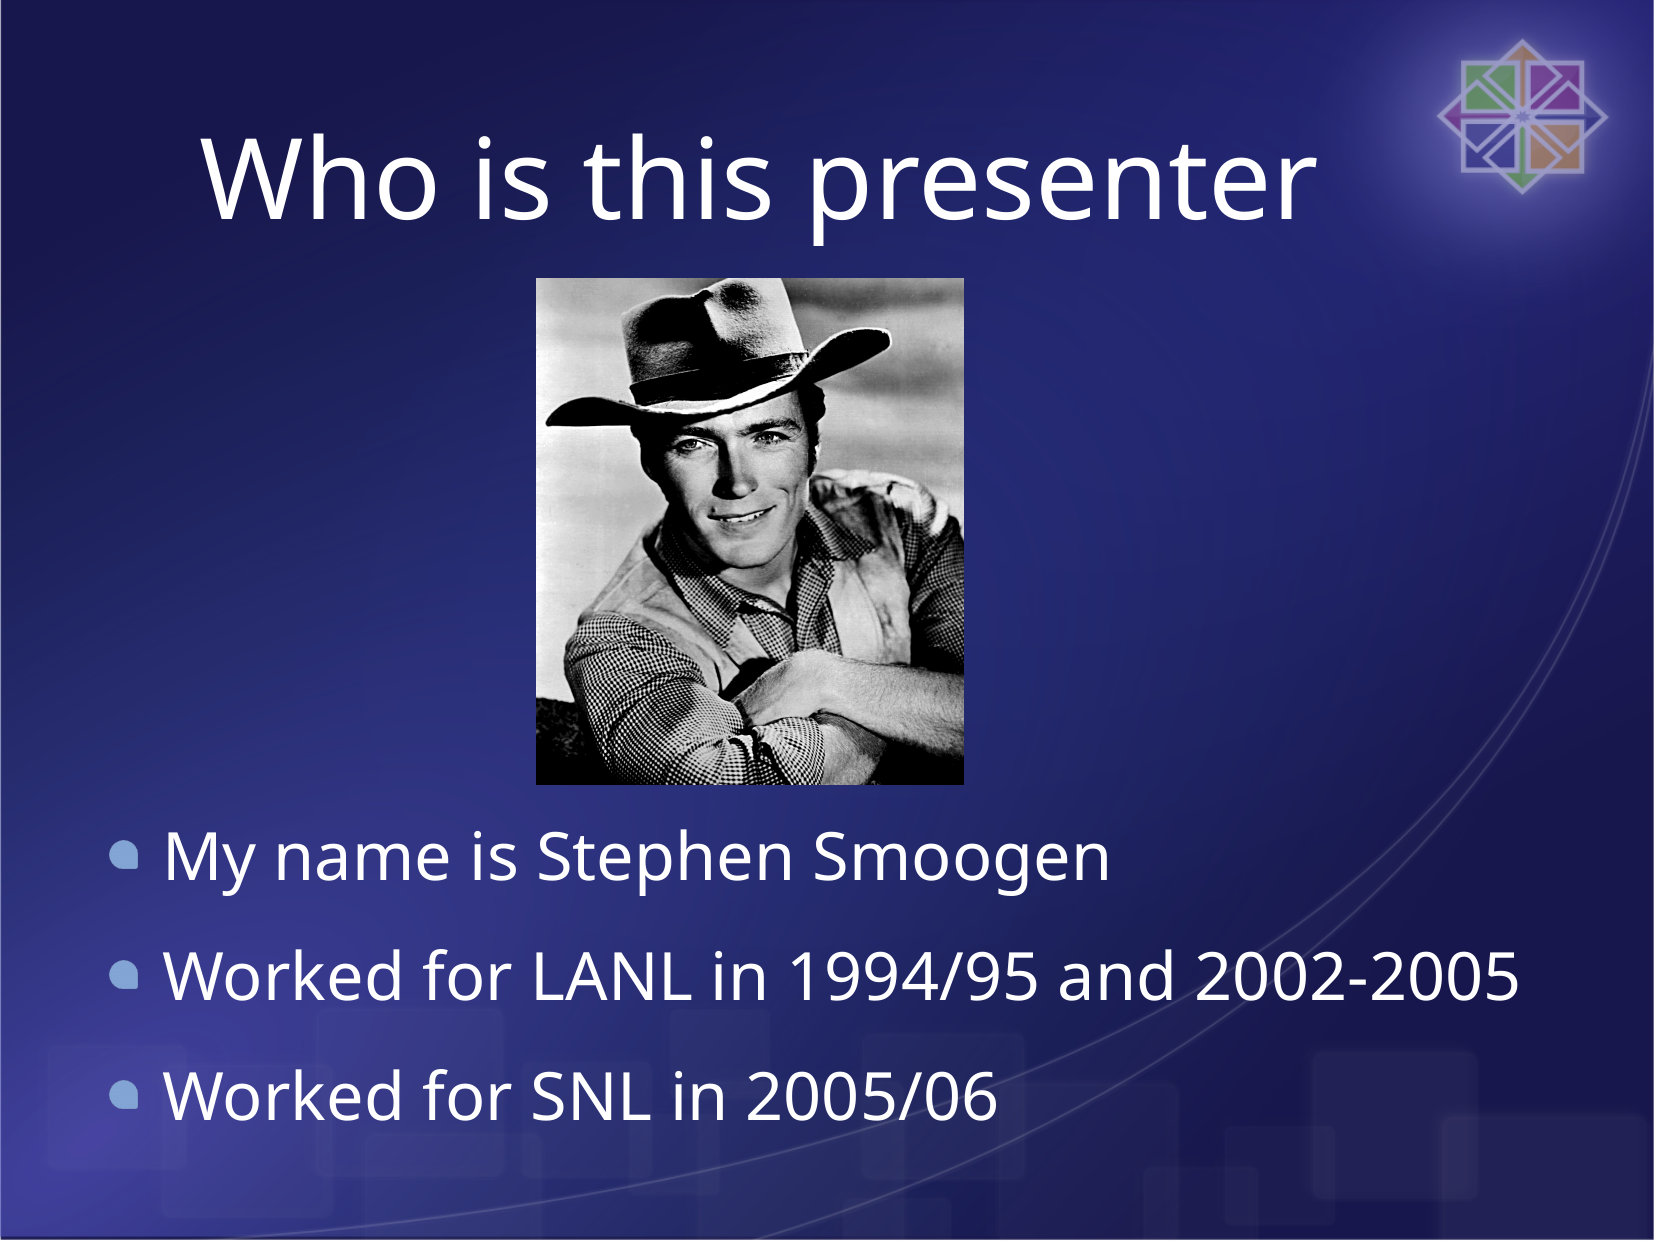

# Who is this presenter
My name is Stephen Smoogen
Worked for LANL in 1994/95 and 2002-2005
Worked for SNL in 2005/06